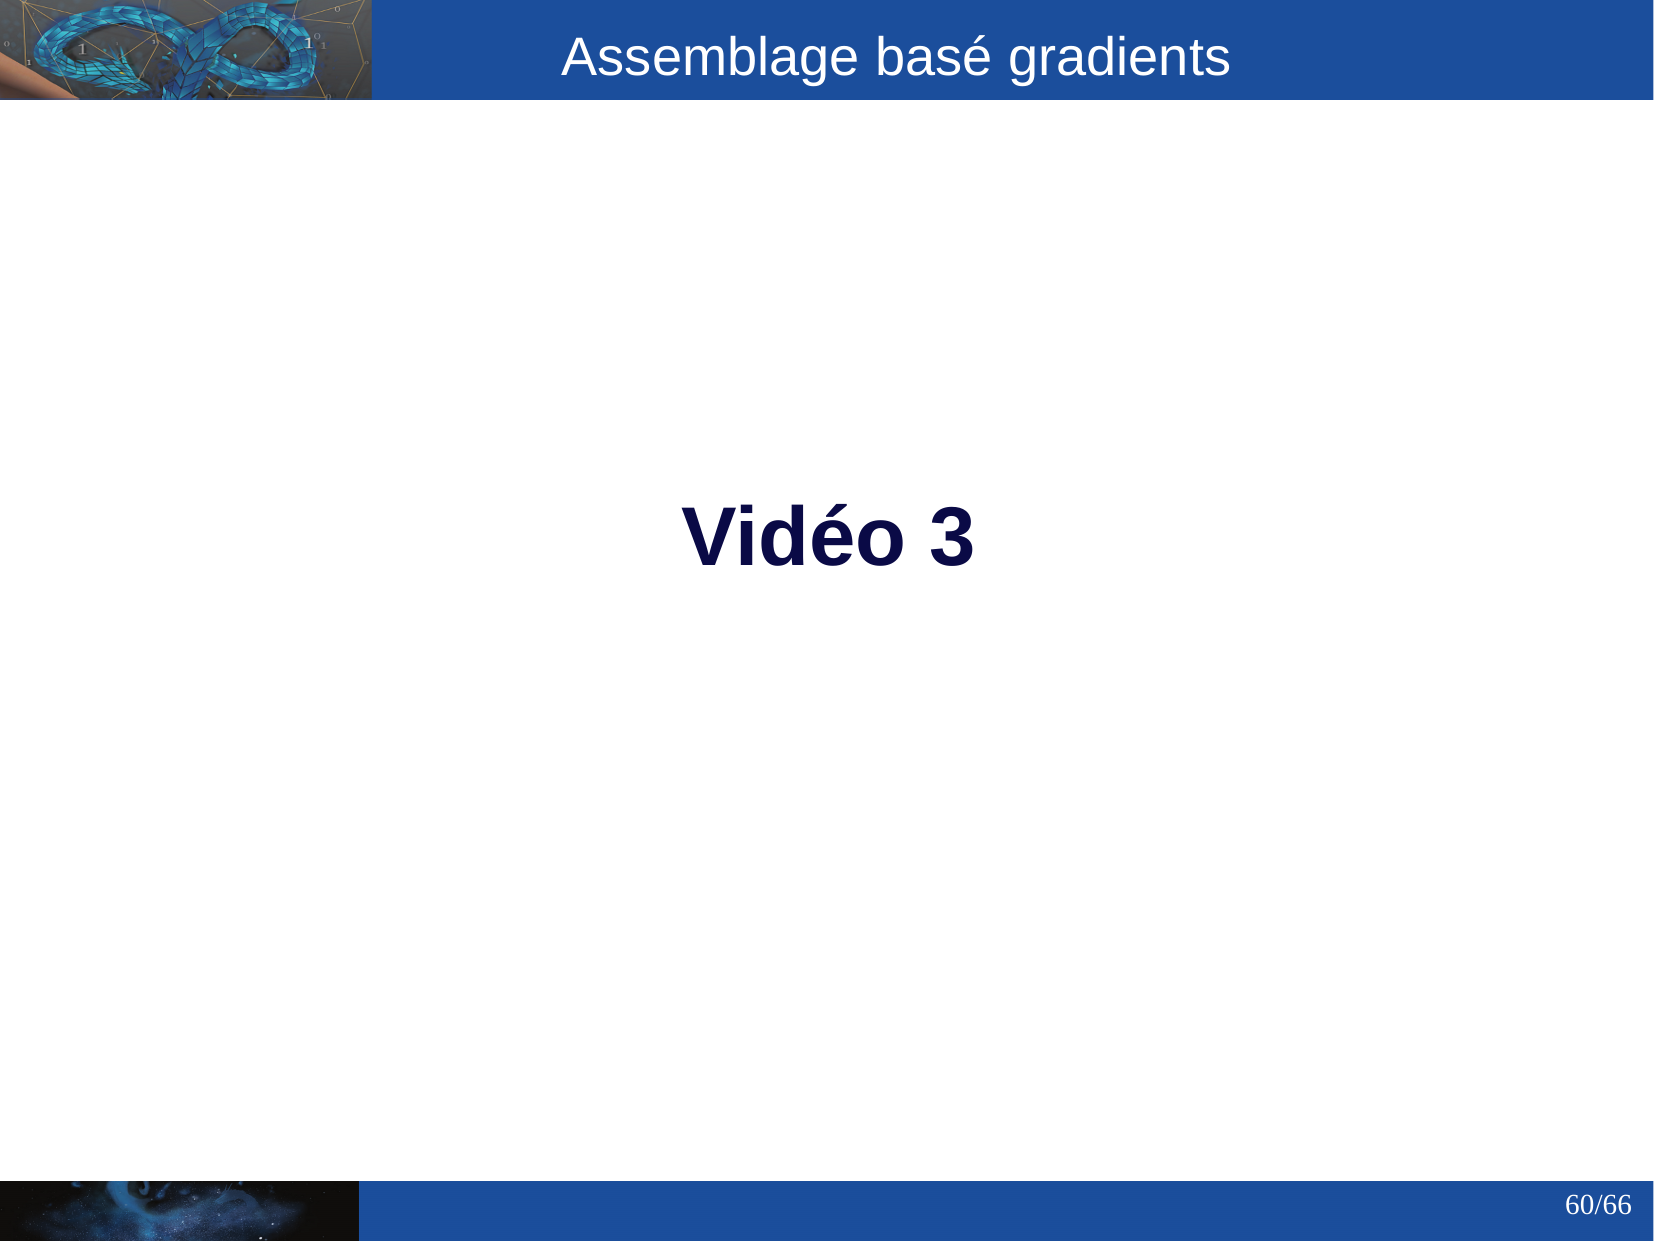

# Assemblage basé gradients
Vidéo 3
60